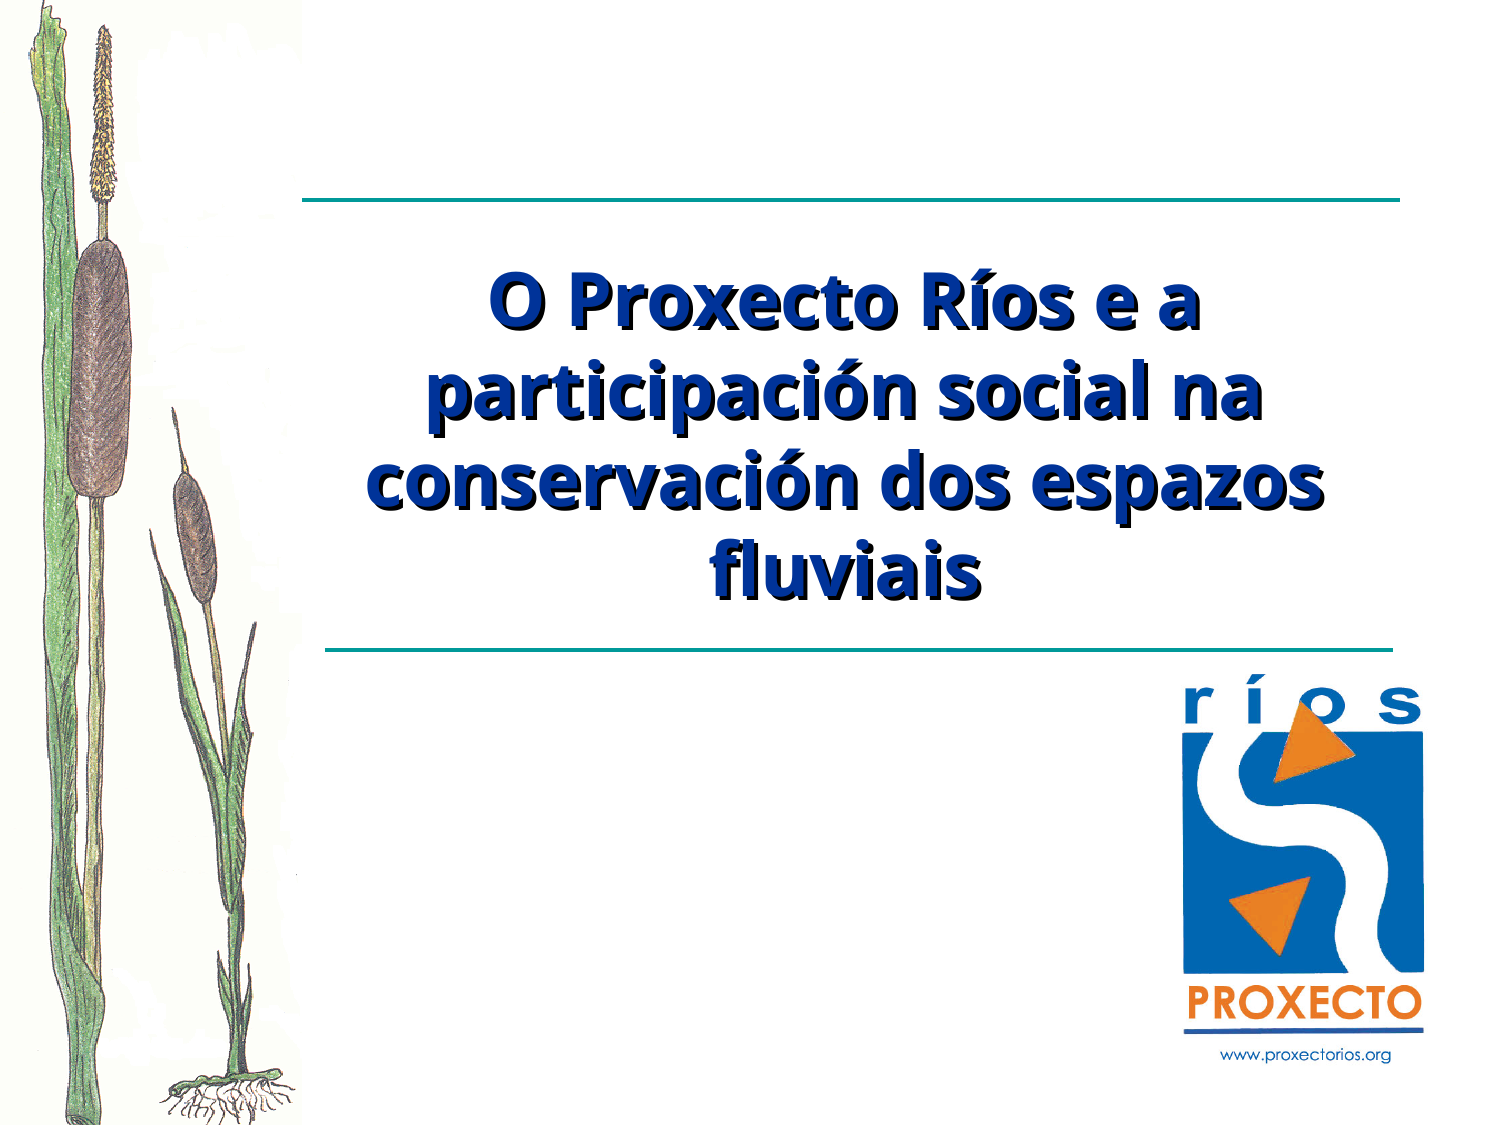

O Proxecto Ríos e a participación social na conservación dos espazos fluviais
#